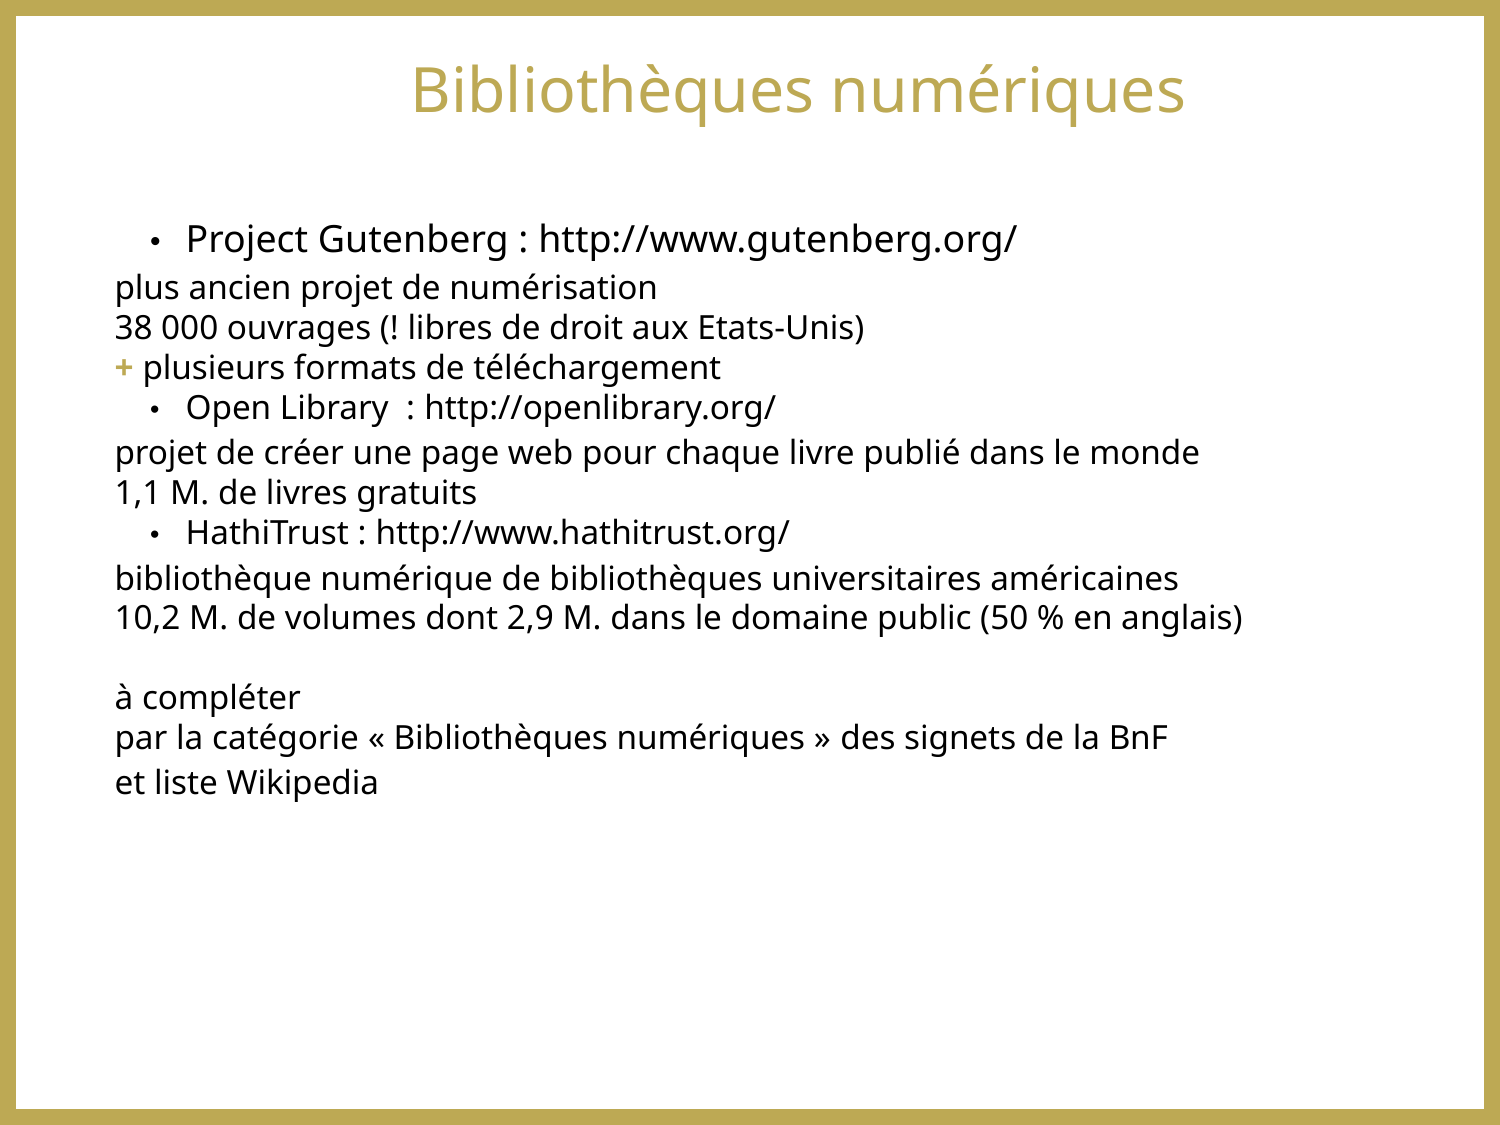

Bibliothèques numériques
Project Gutenberg : http://www.gutenberg.org/
plus ancien projet de numérisation
38 000 ouvrages (! libres de droit aux Etats-Unis)
+ plusieurs formats de téléchargement
Open Library : http://openlibrary.org/
projet de créer une page web pour chaque livre publié dans le monde
1,1 M. de livres gratuits
HathiTrust : http://www.hathitrust.org/
bibliothèque numérique de bibliothèques universitaires américaines
10,2 M. de volumes dont 2,9 M. dans le domaine public (50 % en anglais)
à compléter
par la catégorie « Bibliothèques numériques » des signets de la BnF
et liste Wikipedia